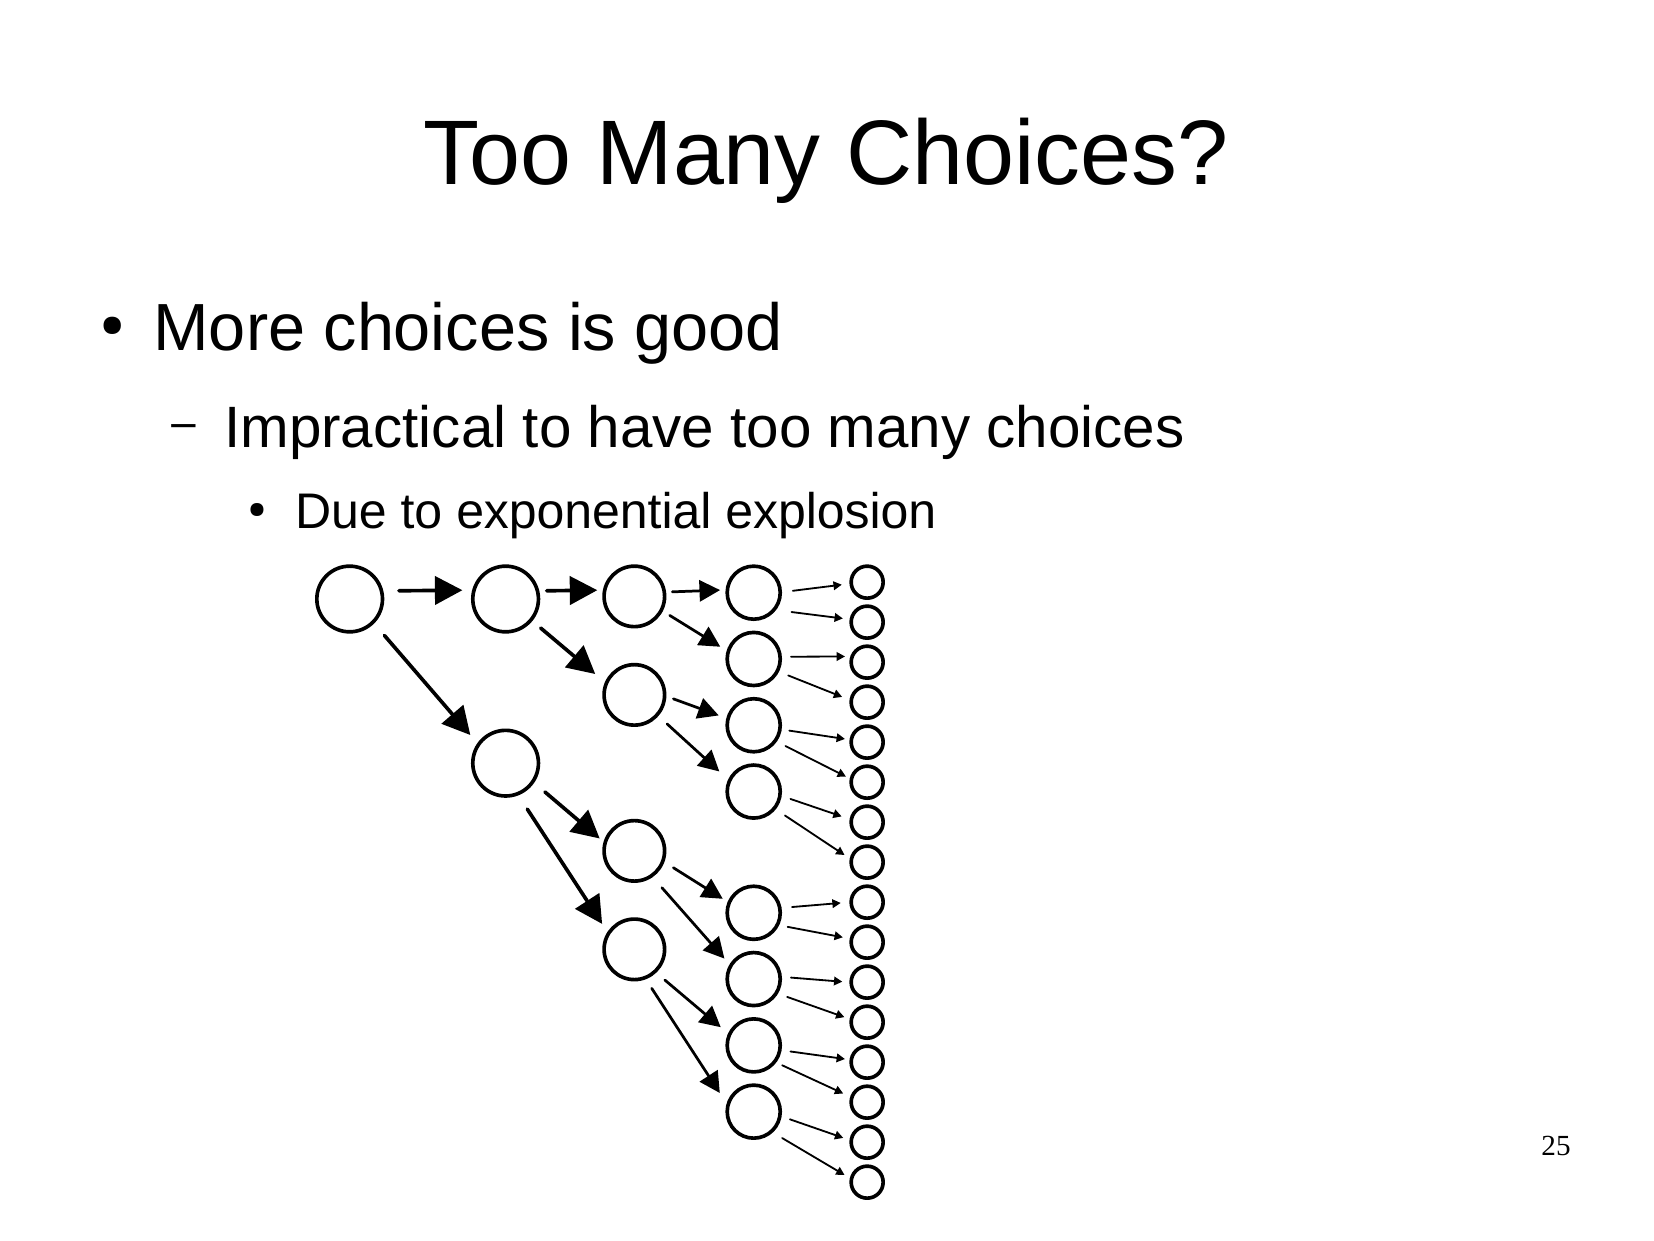

# Too Many Choices?
More choices is good
Impractical to have too many choices
Due to exponential explosion
25